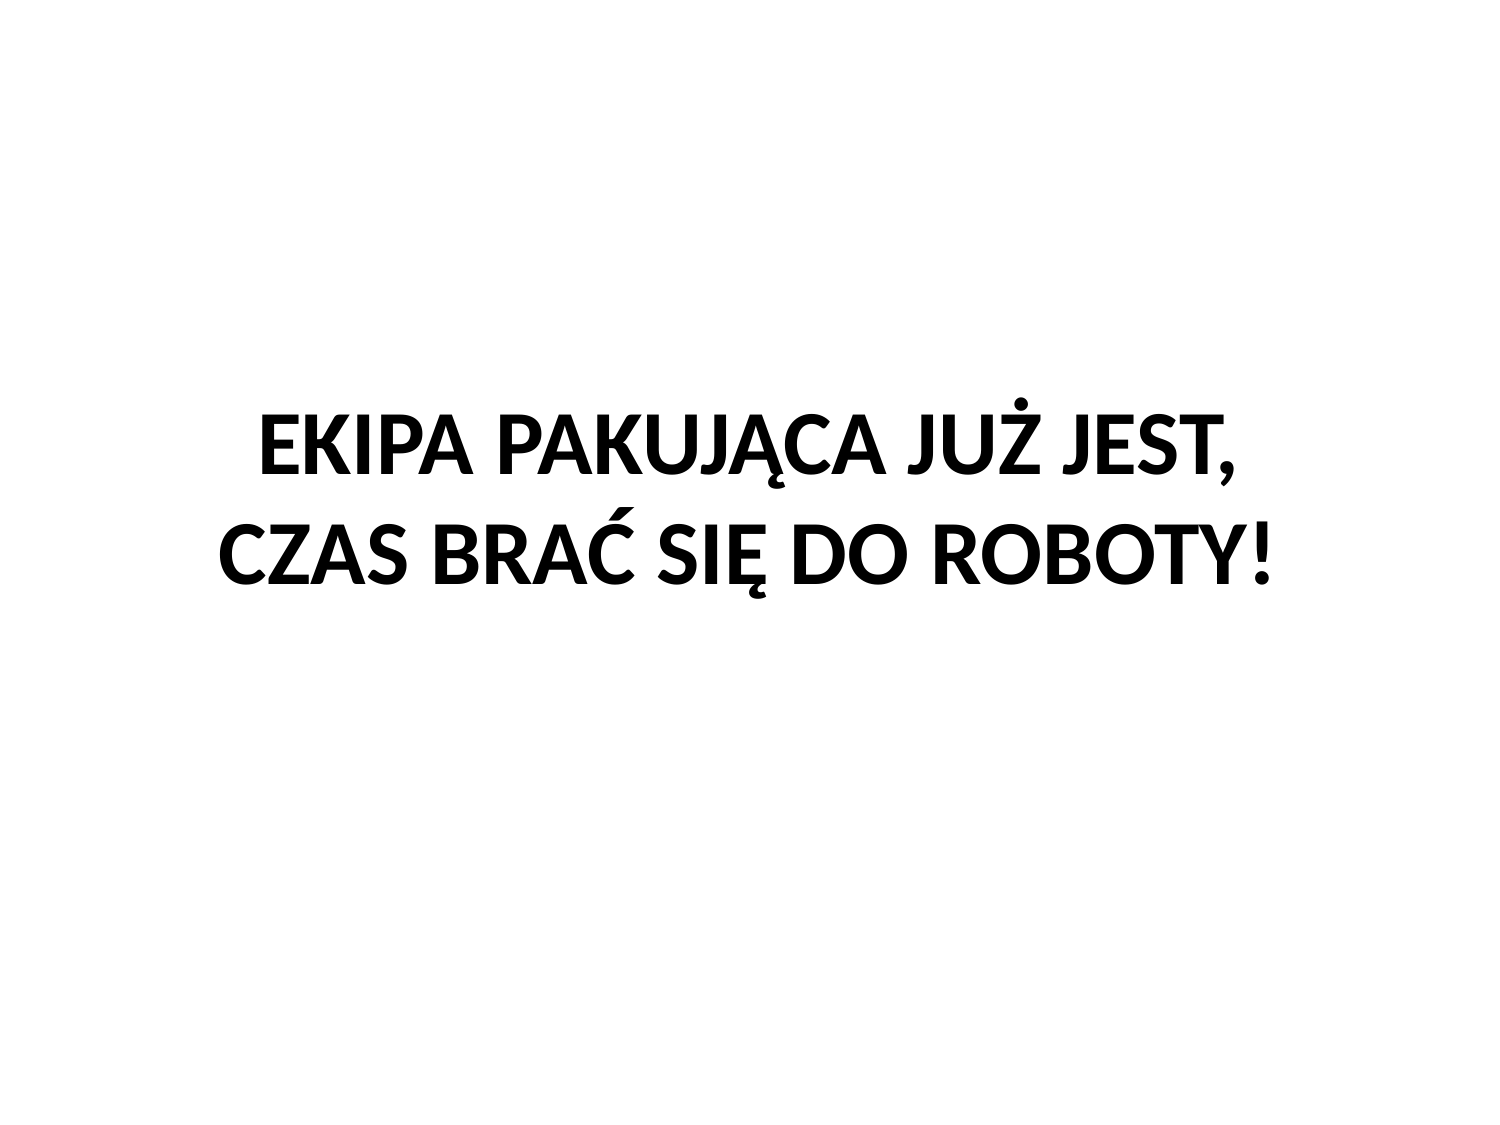

EKIPA PAKUJĄCA JUŻ JEST,
CZAS BRAĆ SIĘ DO ROBOTY!